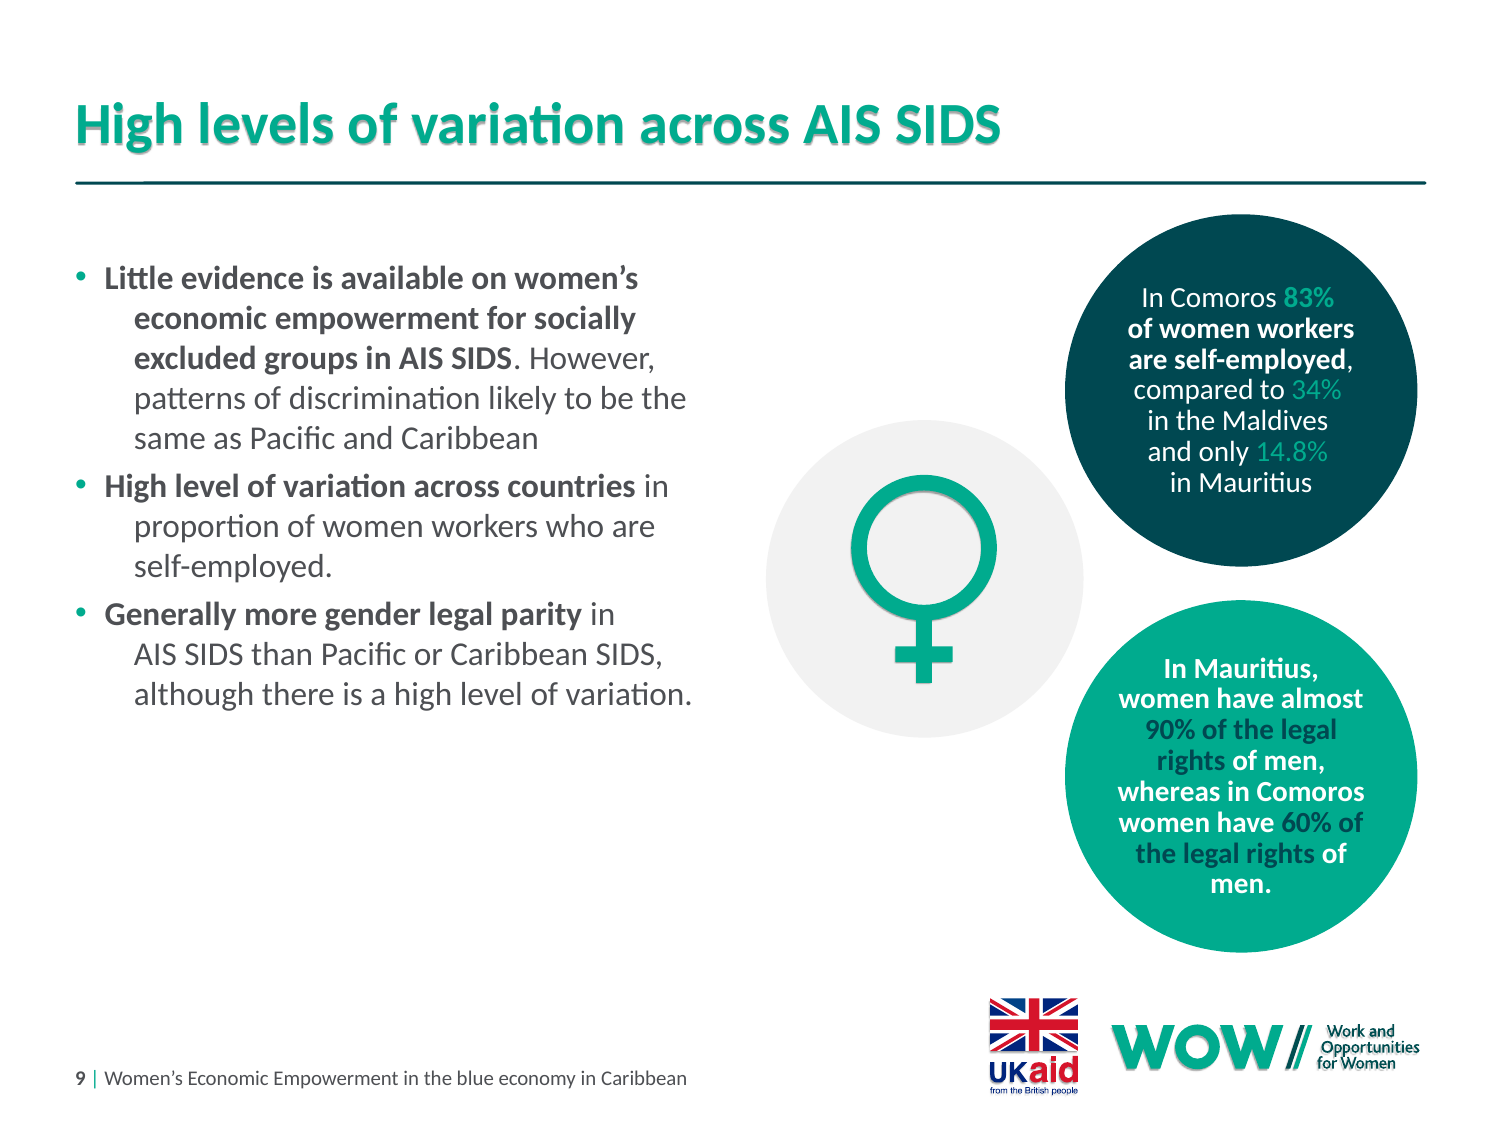

# High levels of variation across AIS SIDS
In Comoros 83%
of women workers are self-employed, compared to 34%
in the Maldives
and only 14.8%
in Mauritius
Little evidence is available on women’s economic empowerment for socially
excluded groups in AIS SIDS. However, patterns of discrimination likely to be the
same as Pacific and Caribbean
High level of variation across countries in proportion of women workers who are
self-employed.
Generally more gender legal parity in
AIS SIDS than Pacific or Caribbean SIDS, although there is a high level of variation.
In Mauritius, women have almost 90% of the legal rights of men, whereas in Comoros women have 60% of the legal rights of men.
5 | Women’s Economic Empowerment in the blue economy in Caribbean